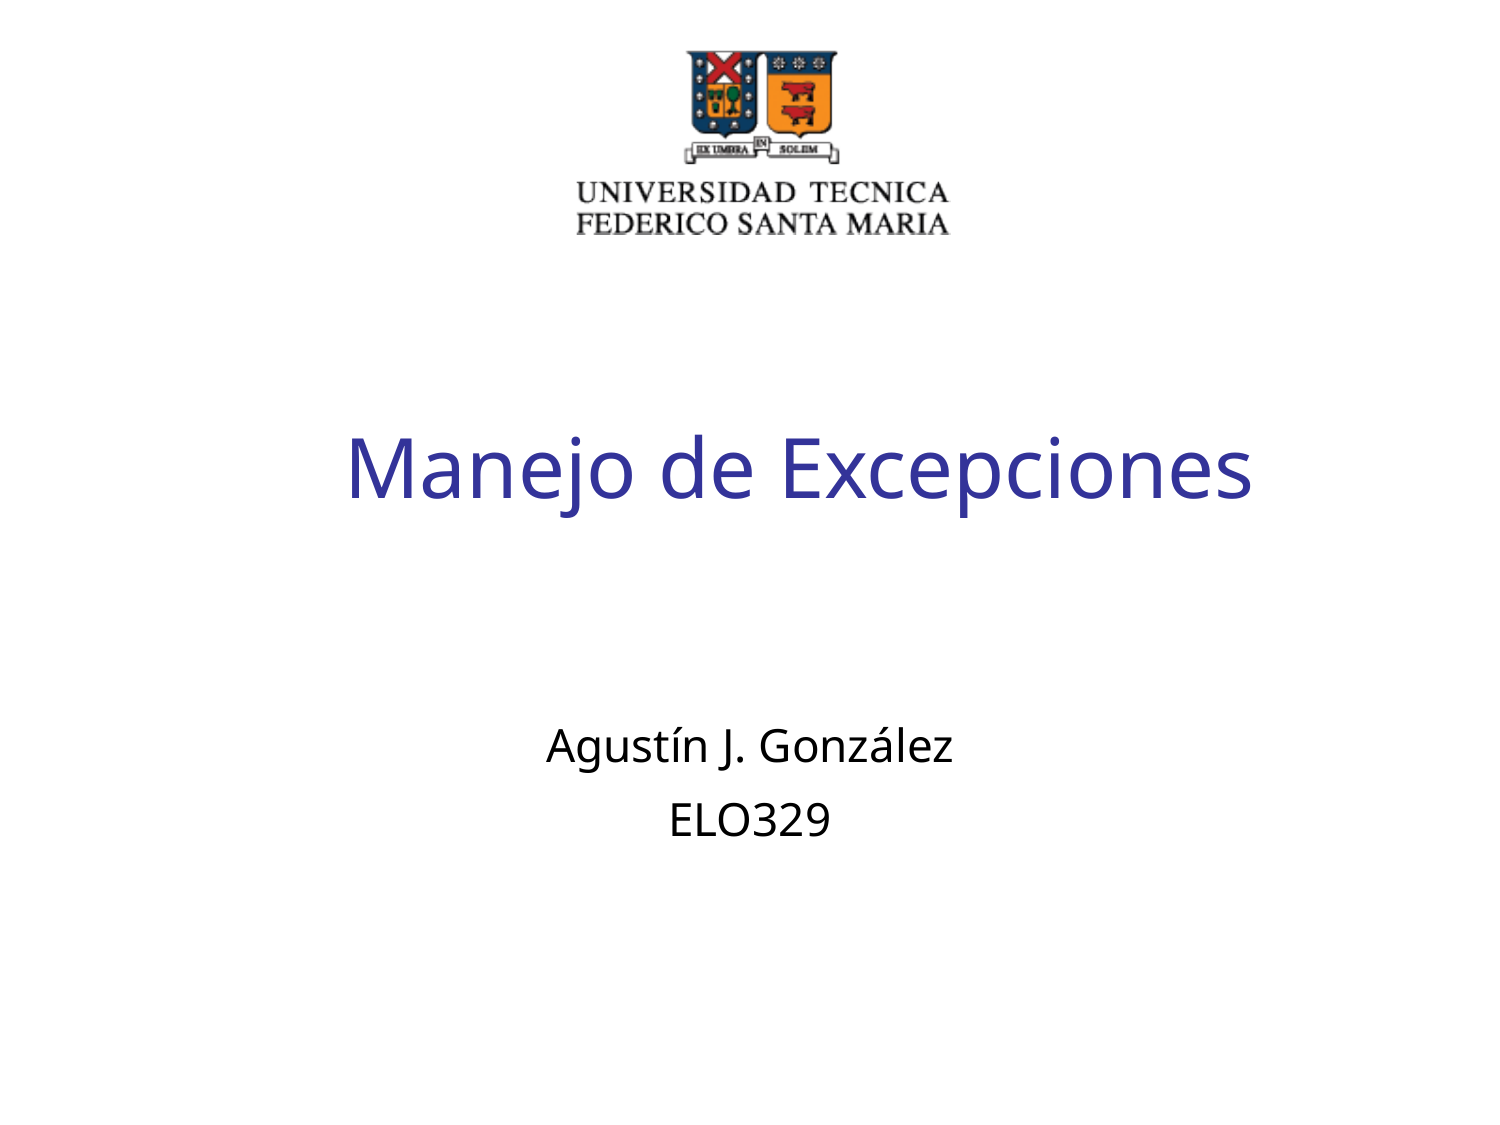

# Manejo de Excepciones
Agustín J. González
ELO329